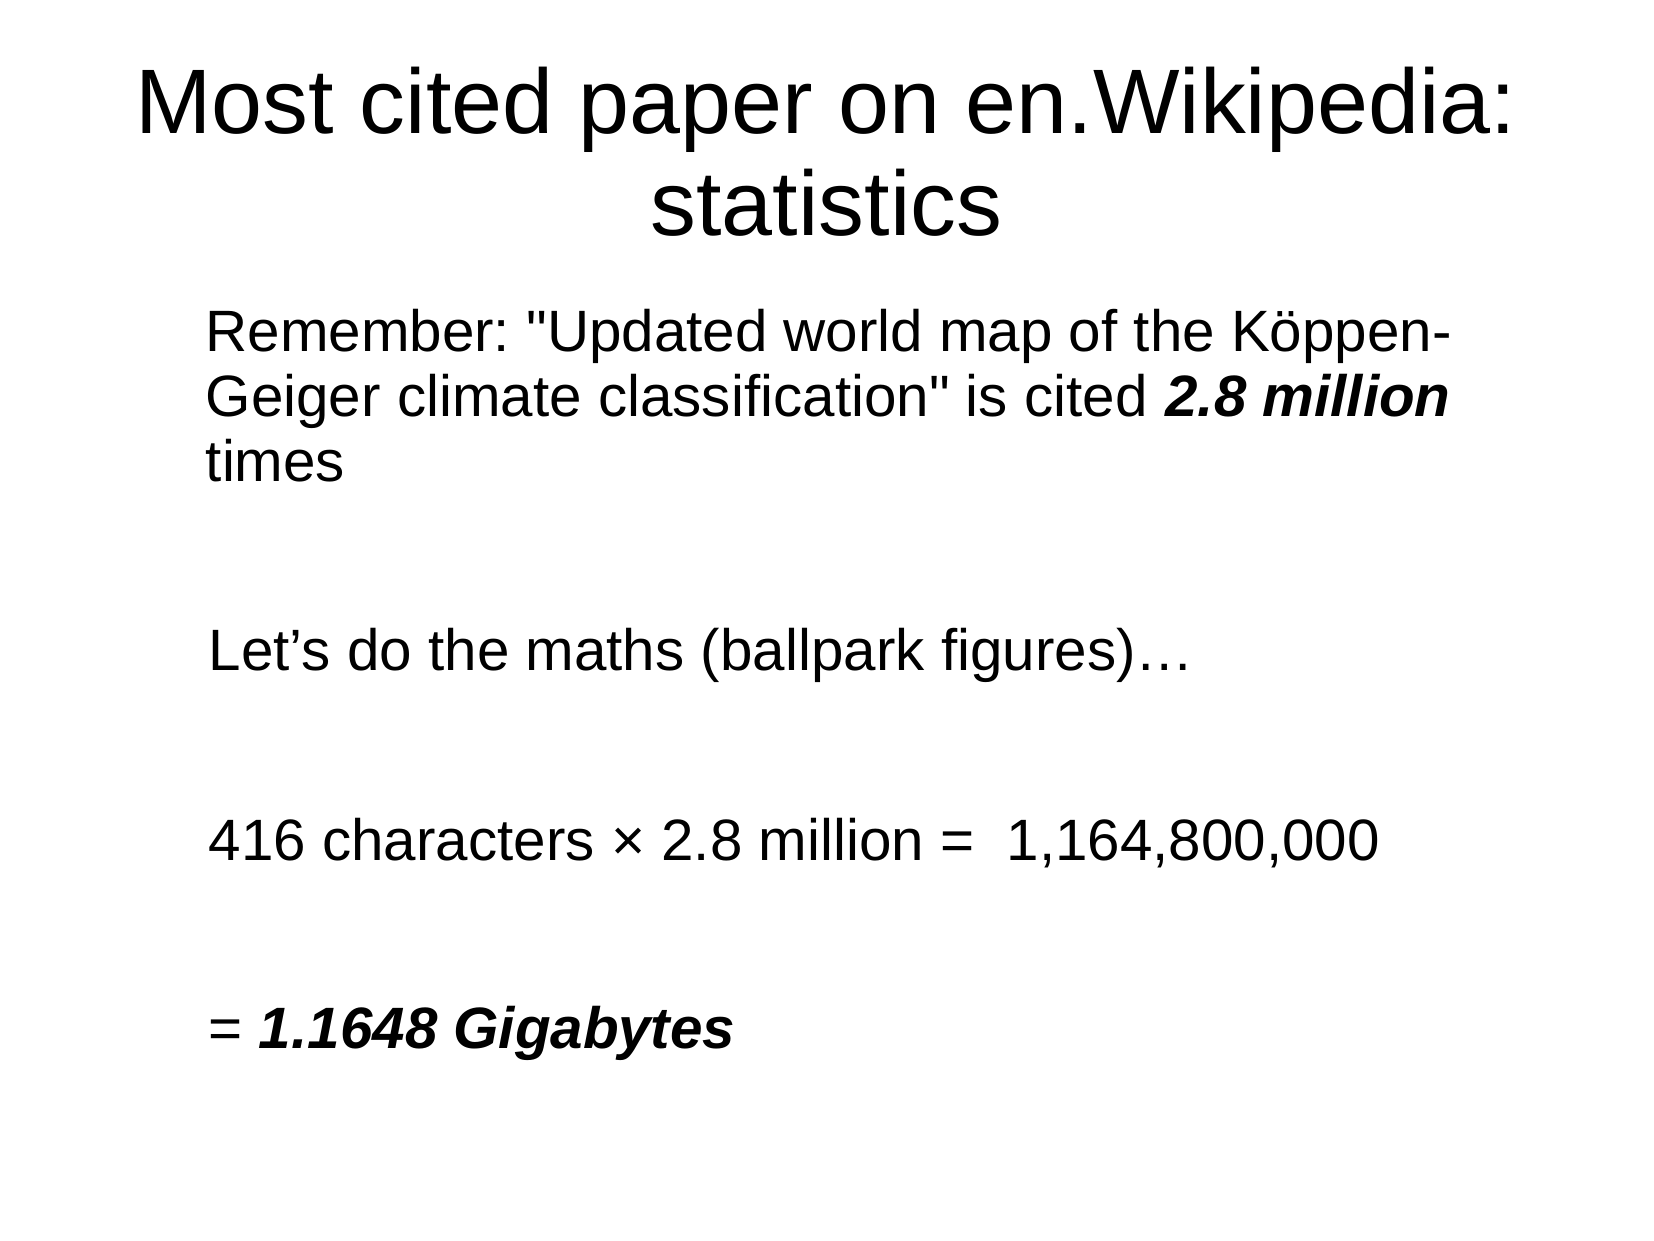

# Most cited paper on en.Wikipedia: statistics
Remember: "Updated world map of the Köppen-Geiger climate classification" is cited 2.8 million times
	Let’s do the maths (ballpark figures)…
	416 characters × 2.8 million = 1,164,800,000
	= 1.1648 Gigabytes